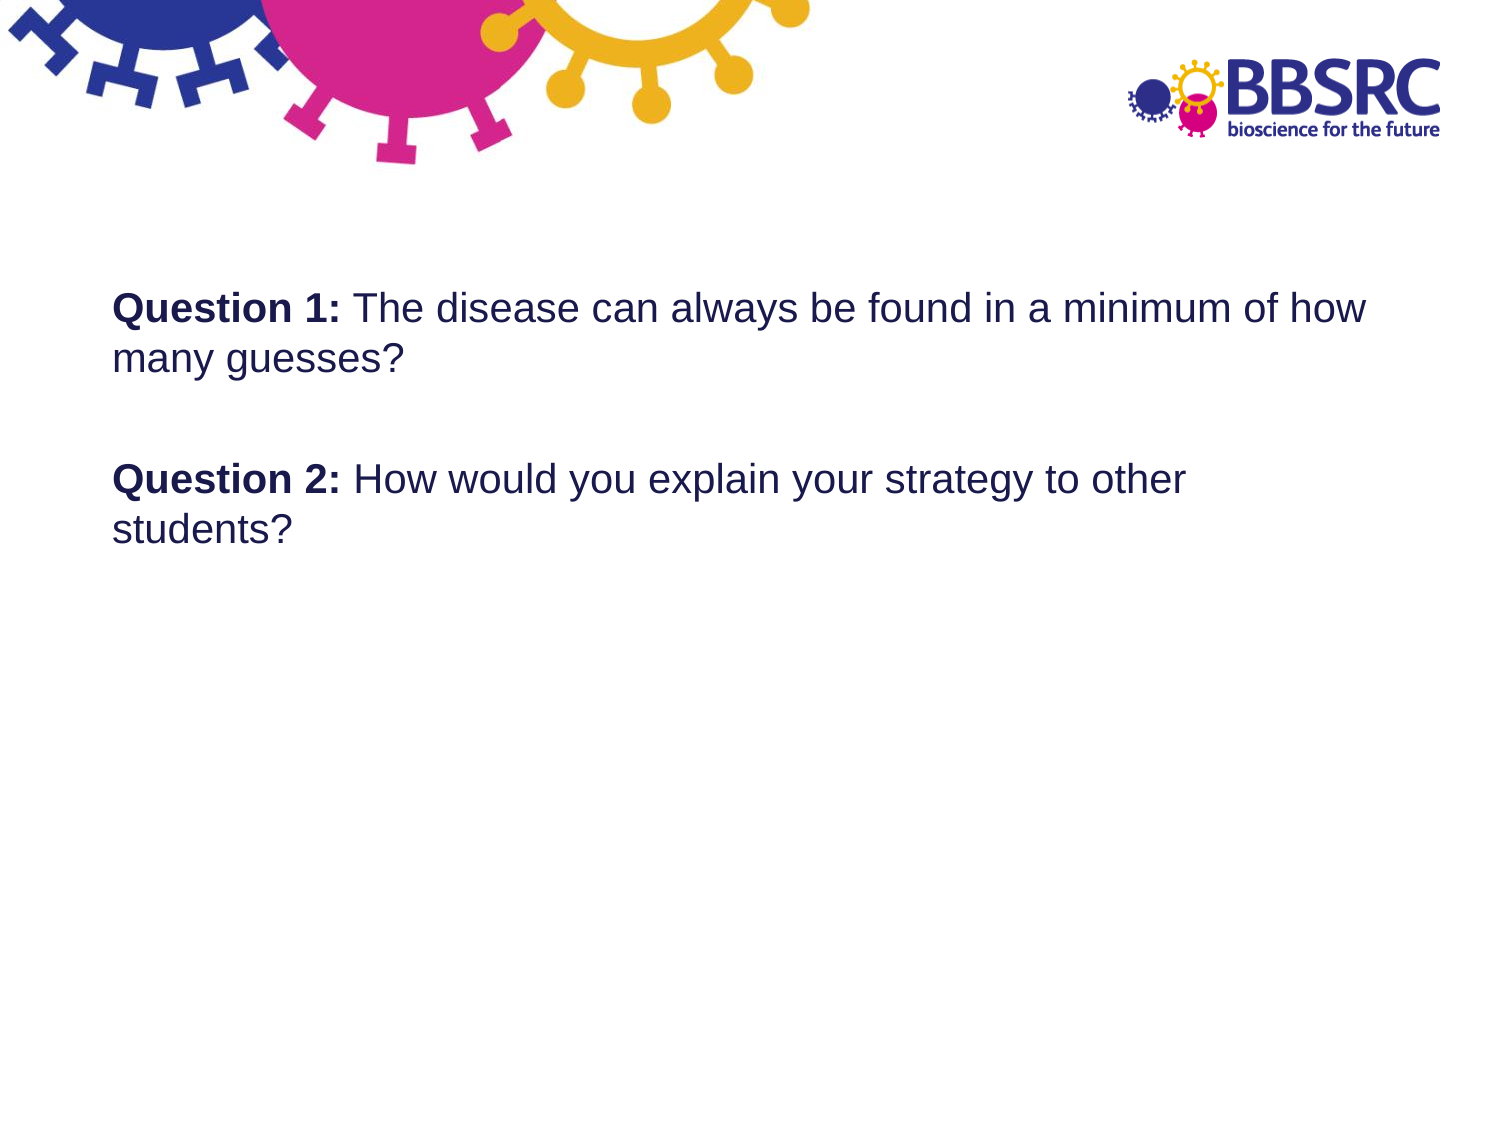

# Question 1: The disease can always be found in a minimum of how many guesses?
Question 2: How would you explain your strategy to other students?